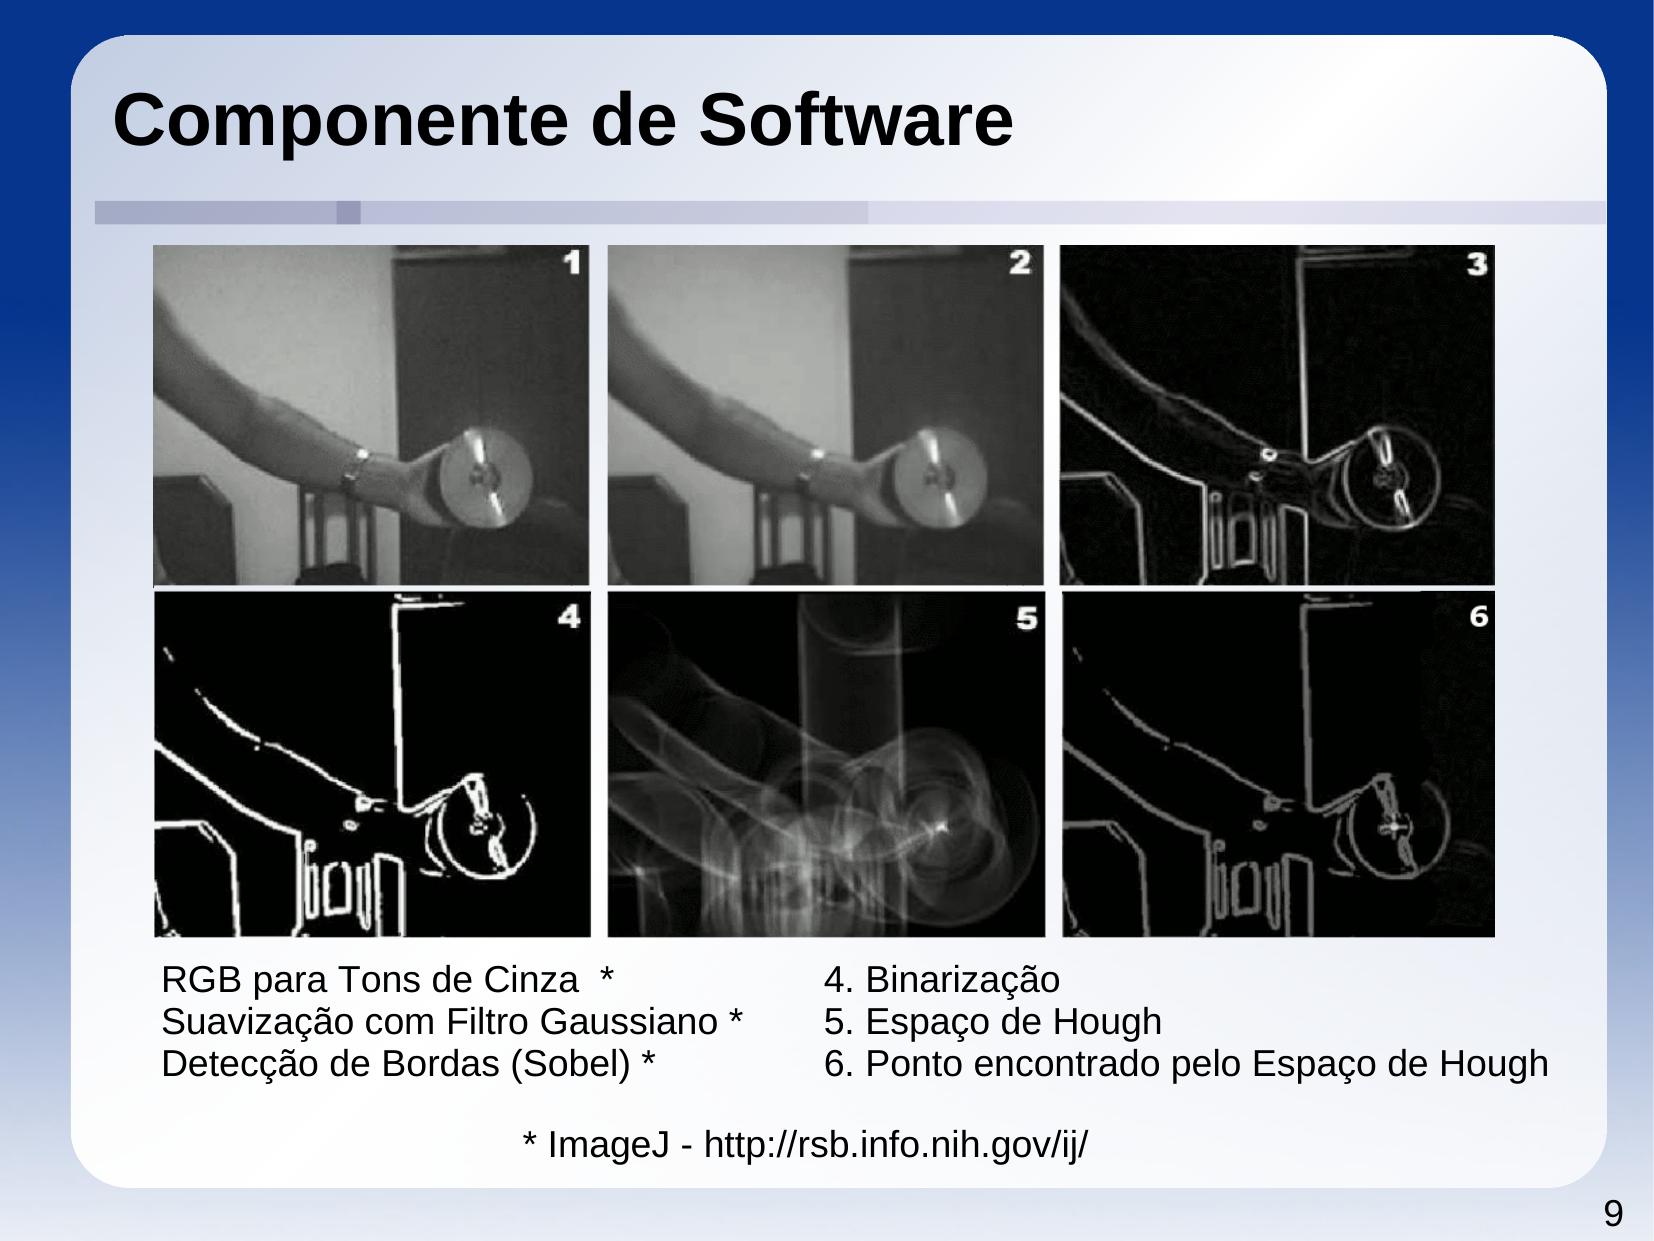

# Componente de Software
 RGB para Tons de Cinza *
 Suavização com Filtro Gaussiano *
 Detecção de Bordas (Sobel) *
4. Binarização
5. Espaço de Hough
6. Ponto encontrado pelo Espaço de Hough
* ImageJ - http://rsb.info.nih.gov/ij/
9